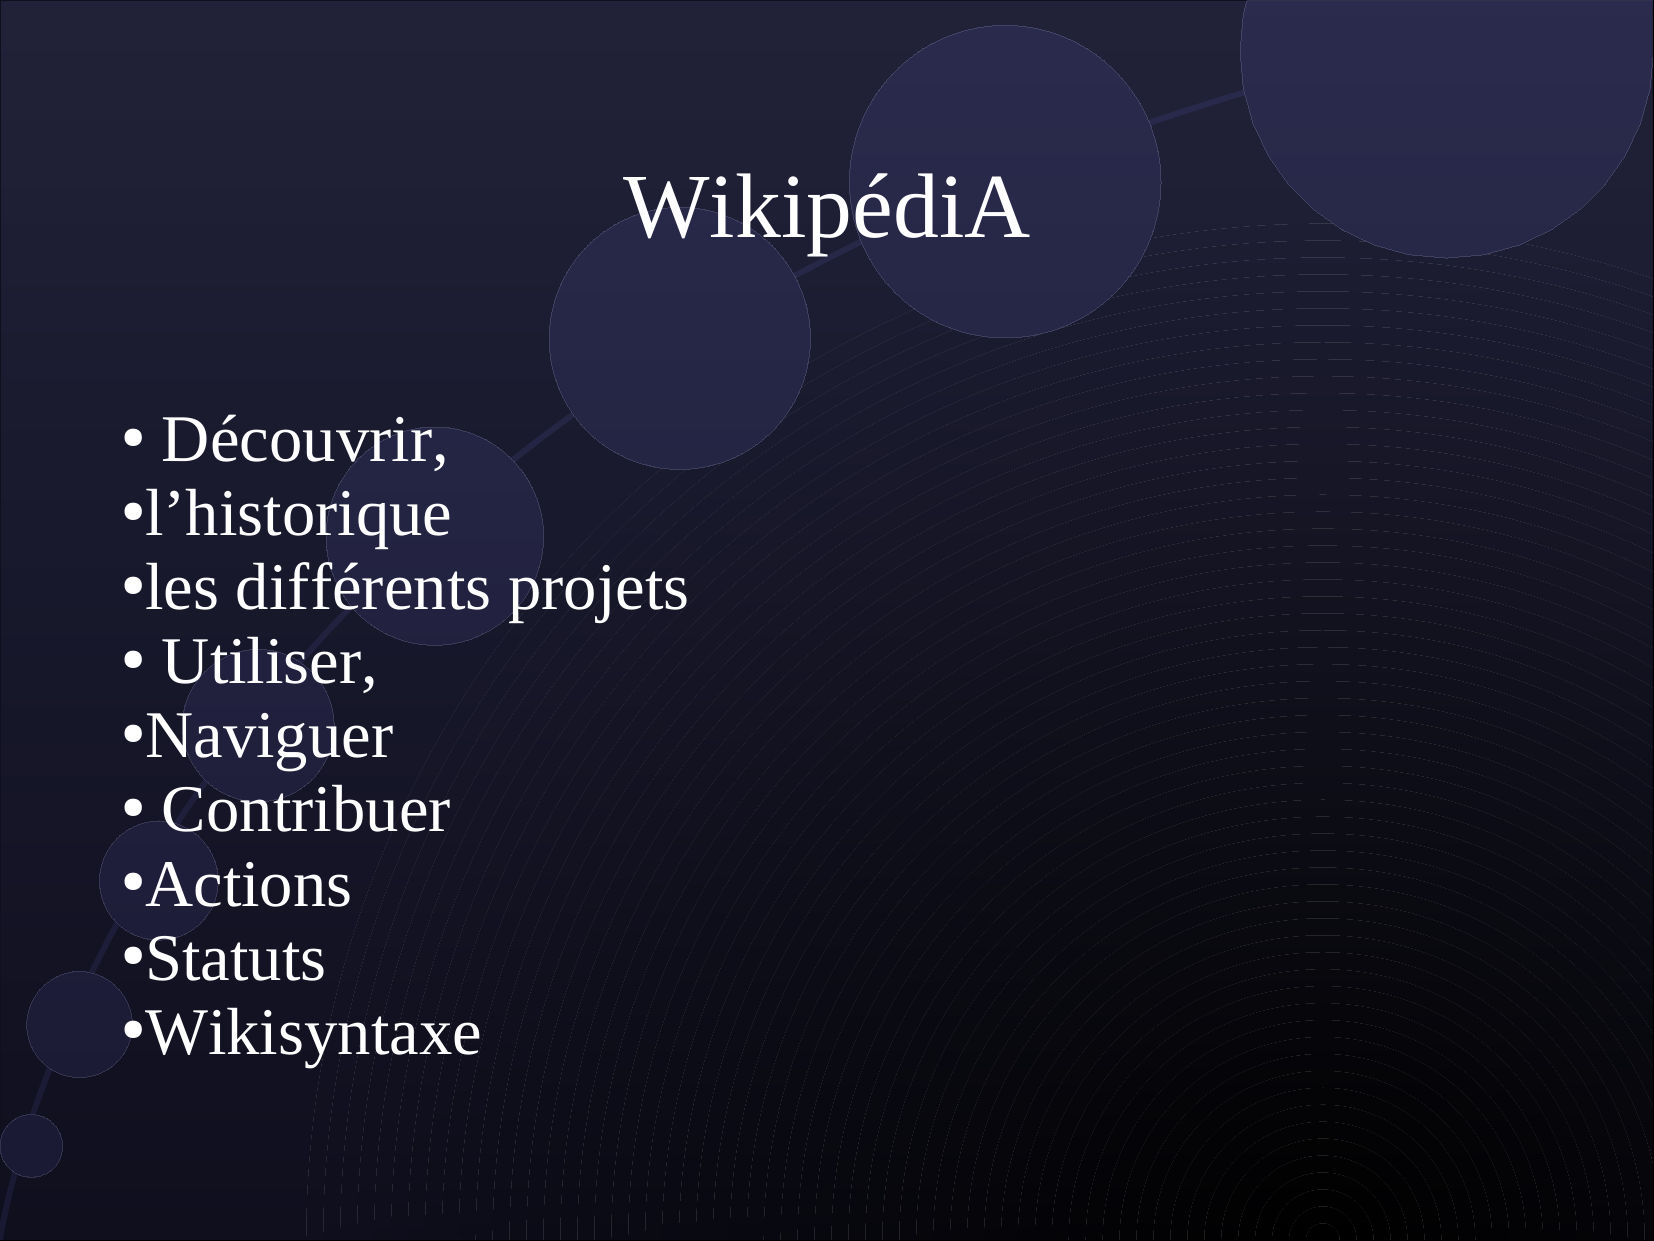

# WikipédiA
 Découvrir,
l’historique
les différents projets
 Utiliser,
Naviguer
 Contribuer
Actions
Statuts
Wikisyntaxe